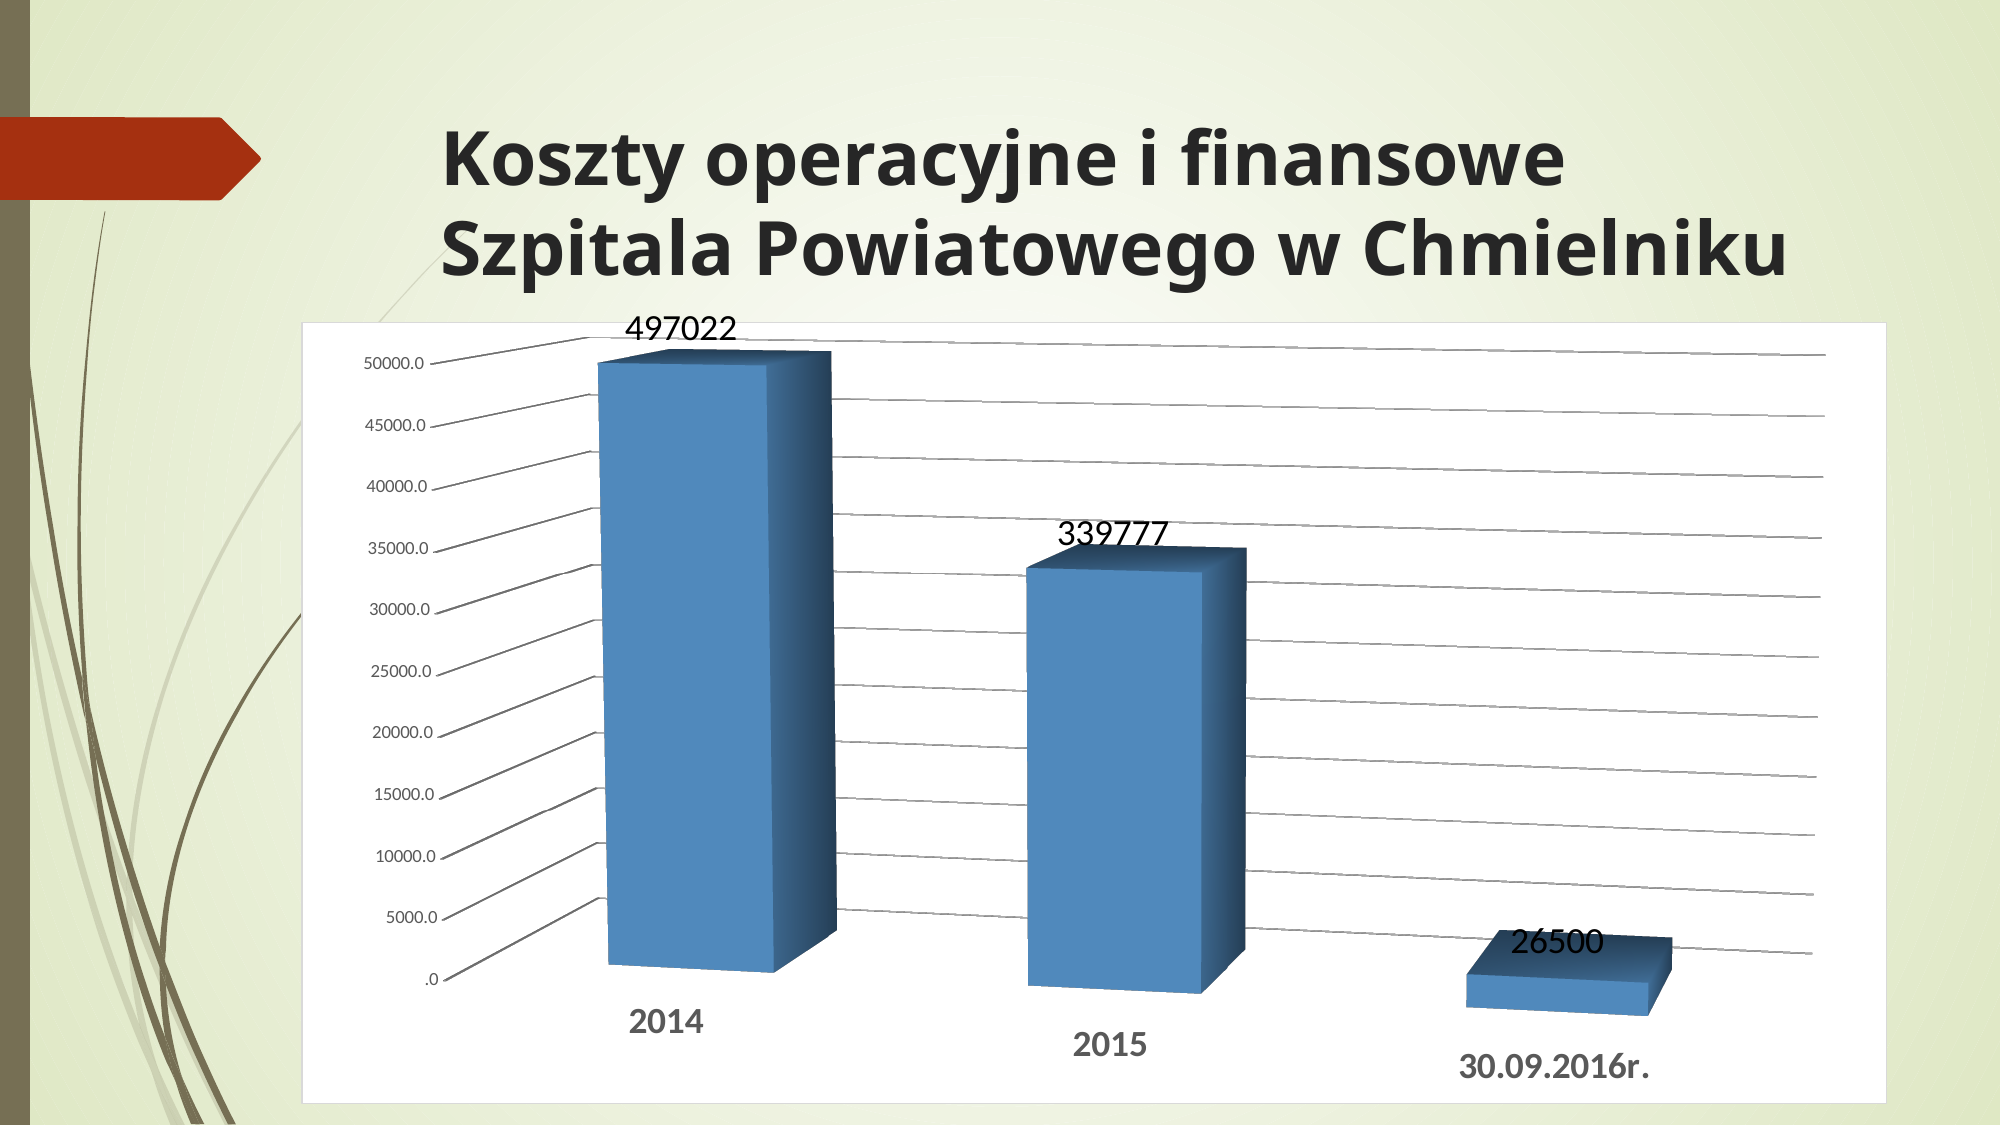

# Koszty operacyjne i finansowe Szpitala Powiatowego w Chmielniku
[unsupported chart]